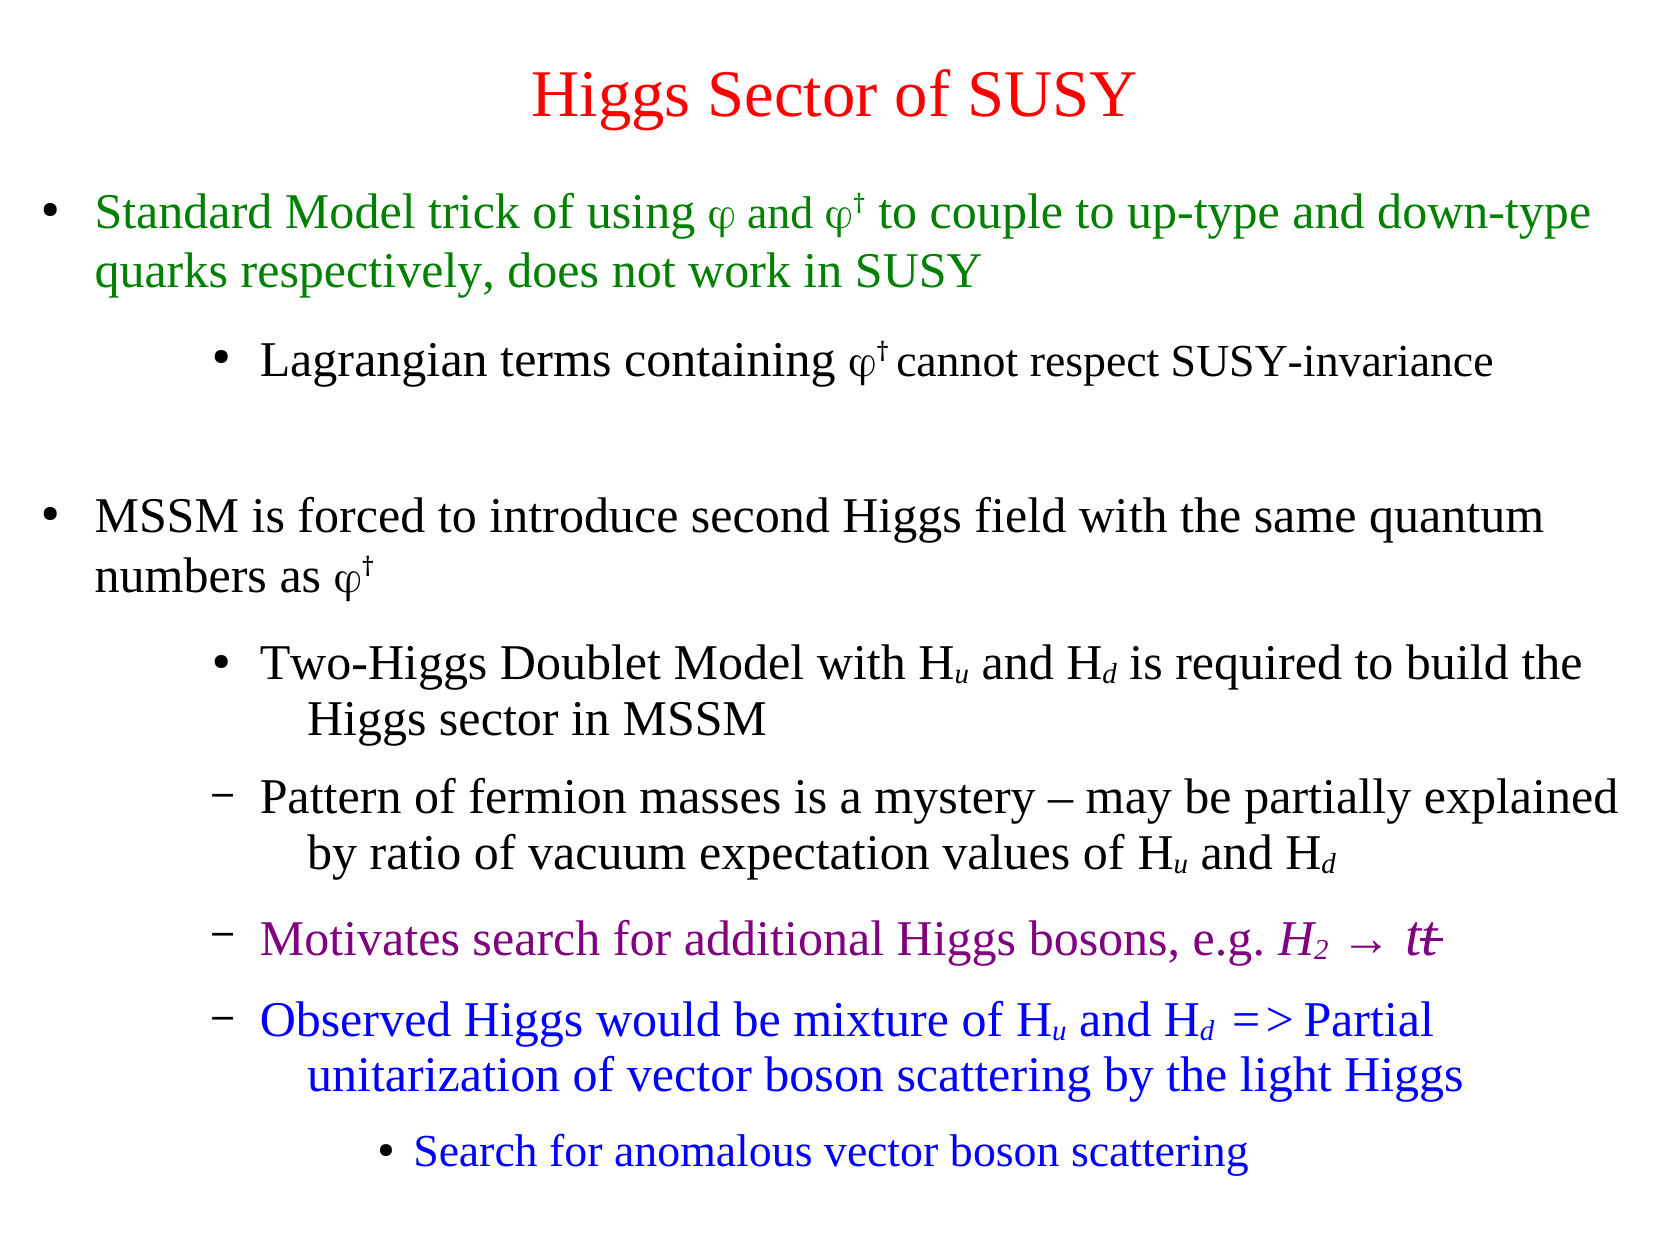

# Higgs Sector of SUSY
Standard Model trick of using φ and φ† to couple to up-type and down-type quarks respectively, does not work in SUSY
Lagrangian terms containing φ† cannot respect SUSY-invariance
MSSM is forced to introduce second Higgs field with the same quantum numbers as φ†
Two-Higgs Doublet Model with Hu and Hd is required to build the Higgs sector in MSSM
Pattern of fermion masses is a mystery – may be partially explained by ratio of vacuum expectation values of Hu and Hd
Motivates search for additional Higgs bosons, e.g. H2 → tt
Observed Higgs would be mixture of Hu and Hd => Partial unitarization of vector boson scattering by the light Higgs
Search for anomalous vector boson scattering